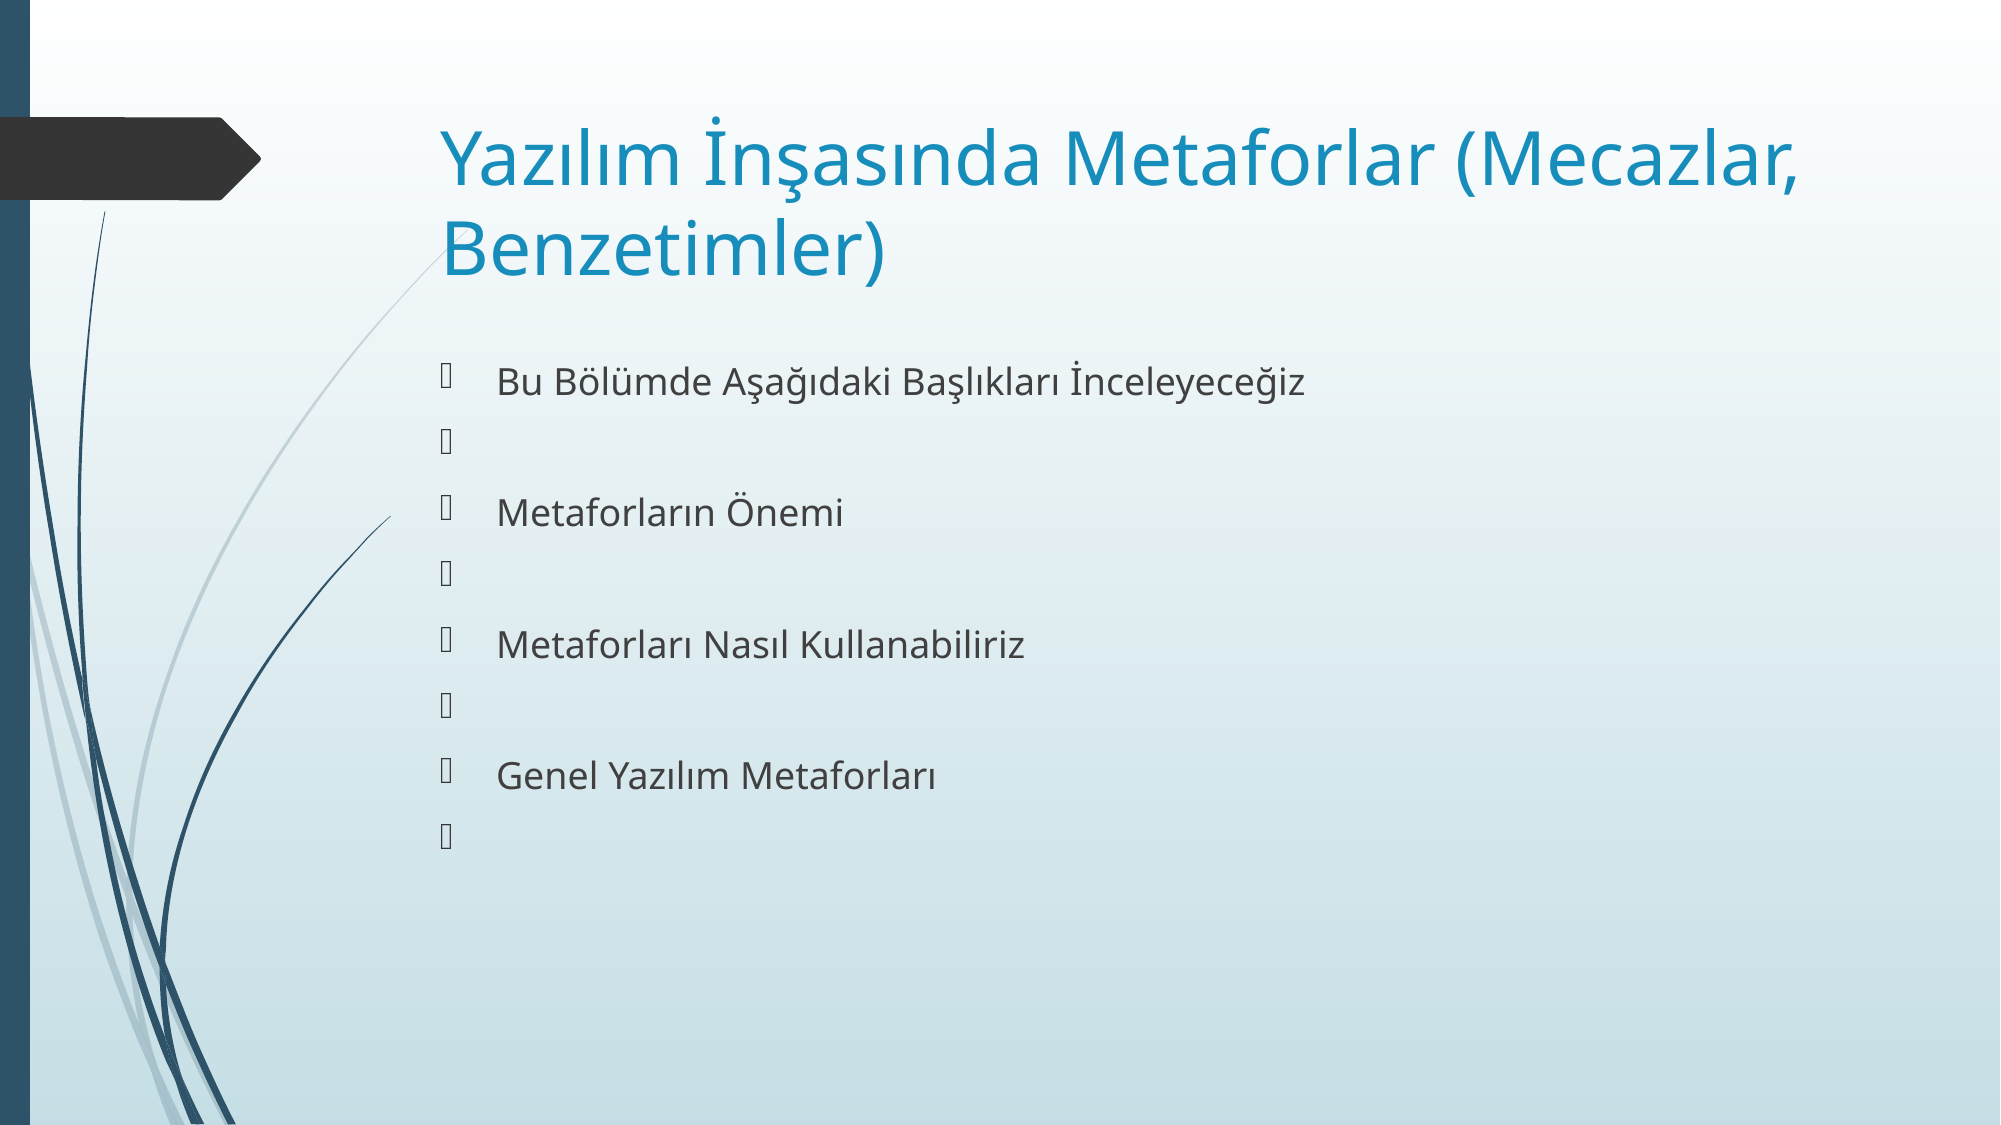

# Yazılım İnşasında Metaforlar (Mecazlar, Benzetimler)
Bu Bölümde Aşağıdaki Başlıkları İnceleyeceğiz
Metaforların Önemi
Metaforları Nasıl Kullanabiliriz
Genel Yazılım Metaforları